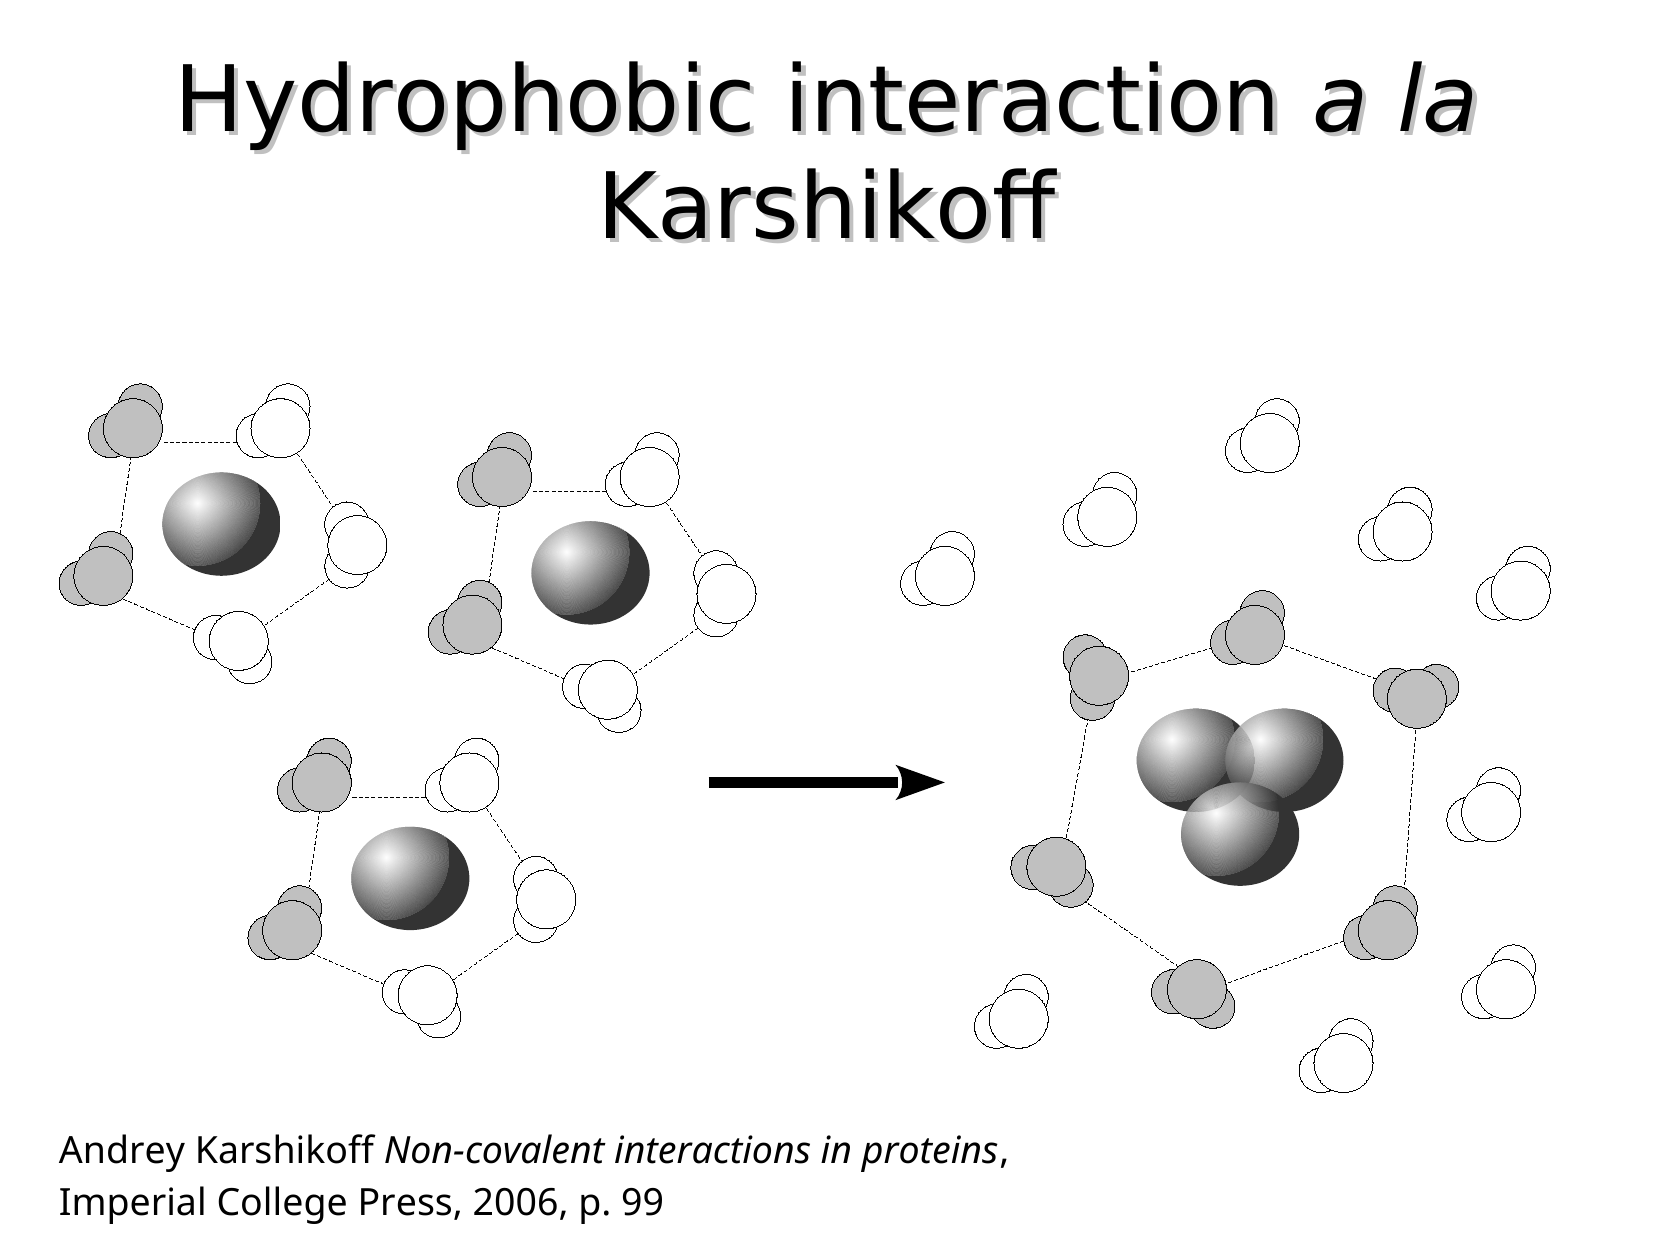

# Hydrophobic interaction a la Karshikoff
Andrey Karshikoff Non-covalent interactions in proteins, Imperial College Press, 2006, p. 99